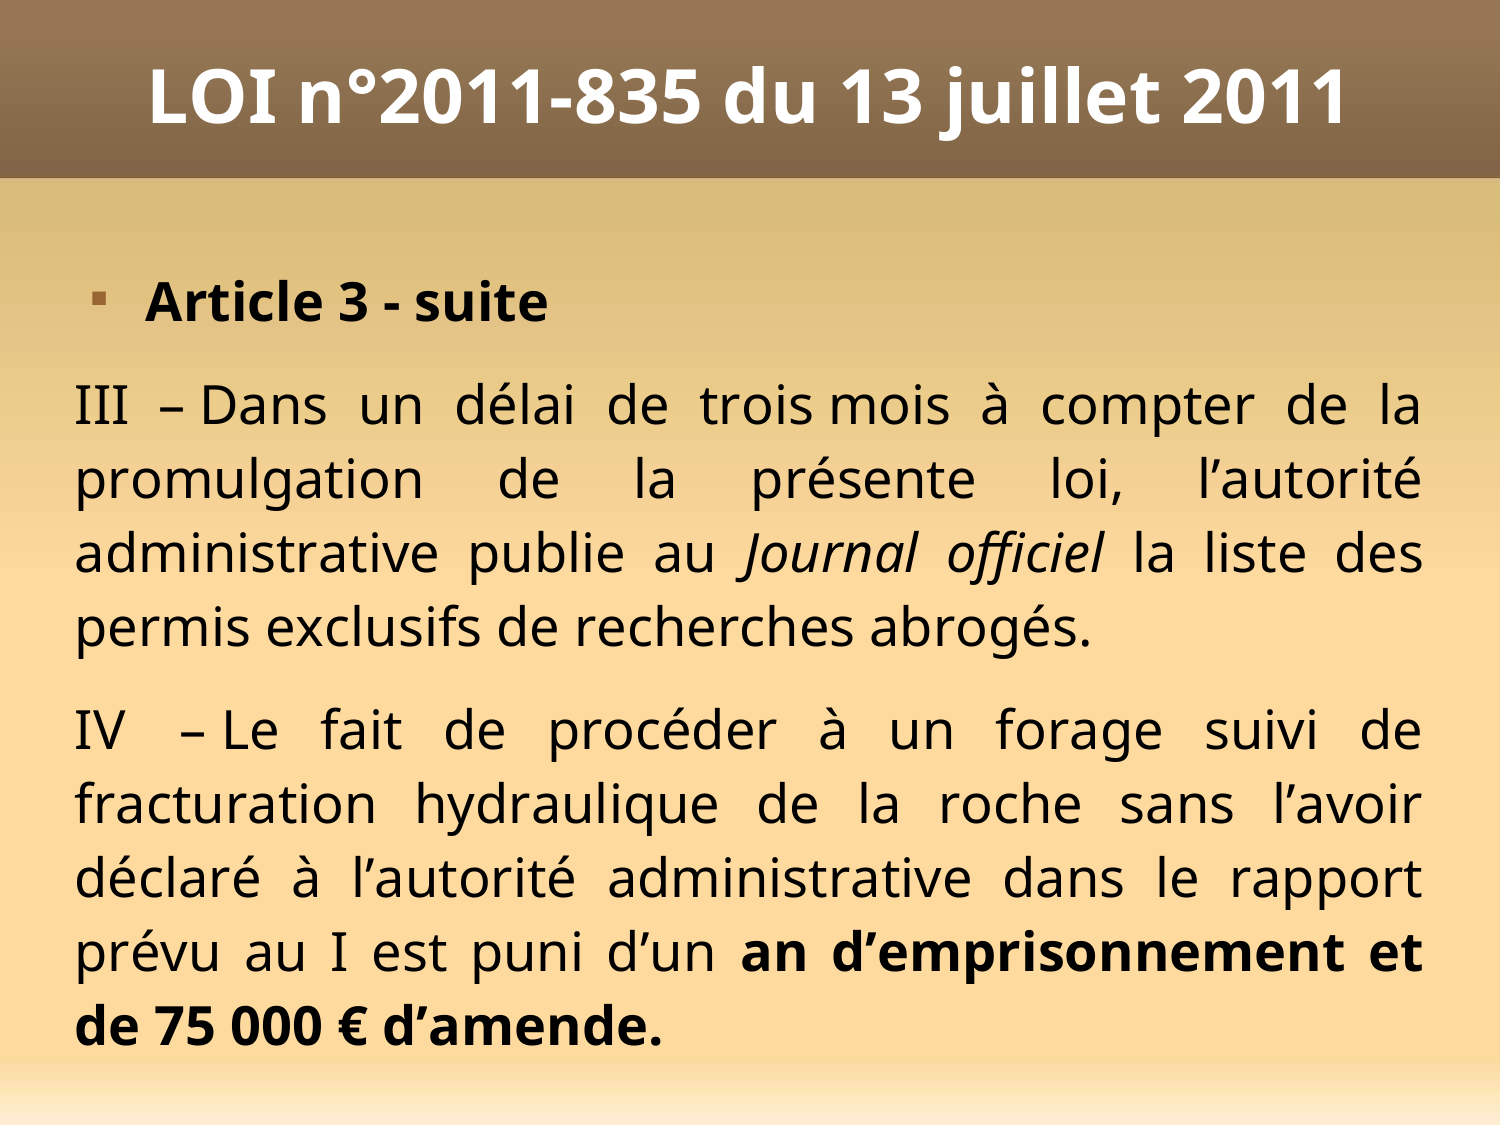

LOI n°2011-835 du 13 juillet 2011
# Article 3 - suite
III  – Dans un délai de trois mois à compter de la promulgation de la présente loi, l’autorité administrative publie au Journal officiel la liste des permis exclusifs de recherches abrogés.
IV  – Le fait de procéder à un forage suivi de fracturation hydraulique de la roche sans l’avoir déclaré à l’autorité administrative dans le rapport prévu au I est puni d’un an d’emprisonnement et de 75 000 € d’amende.